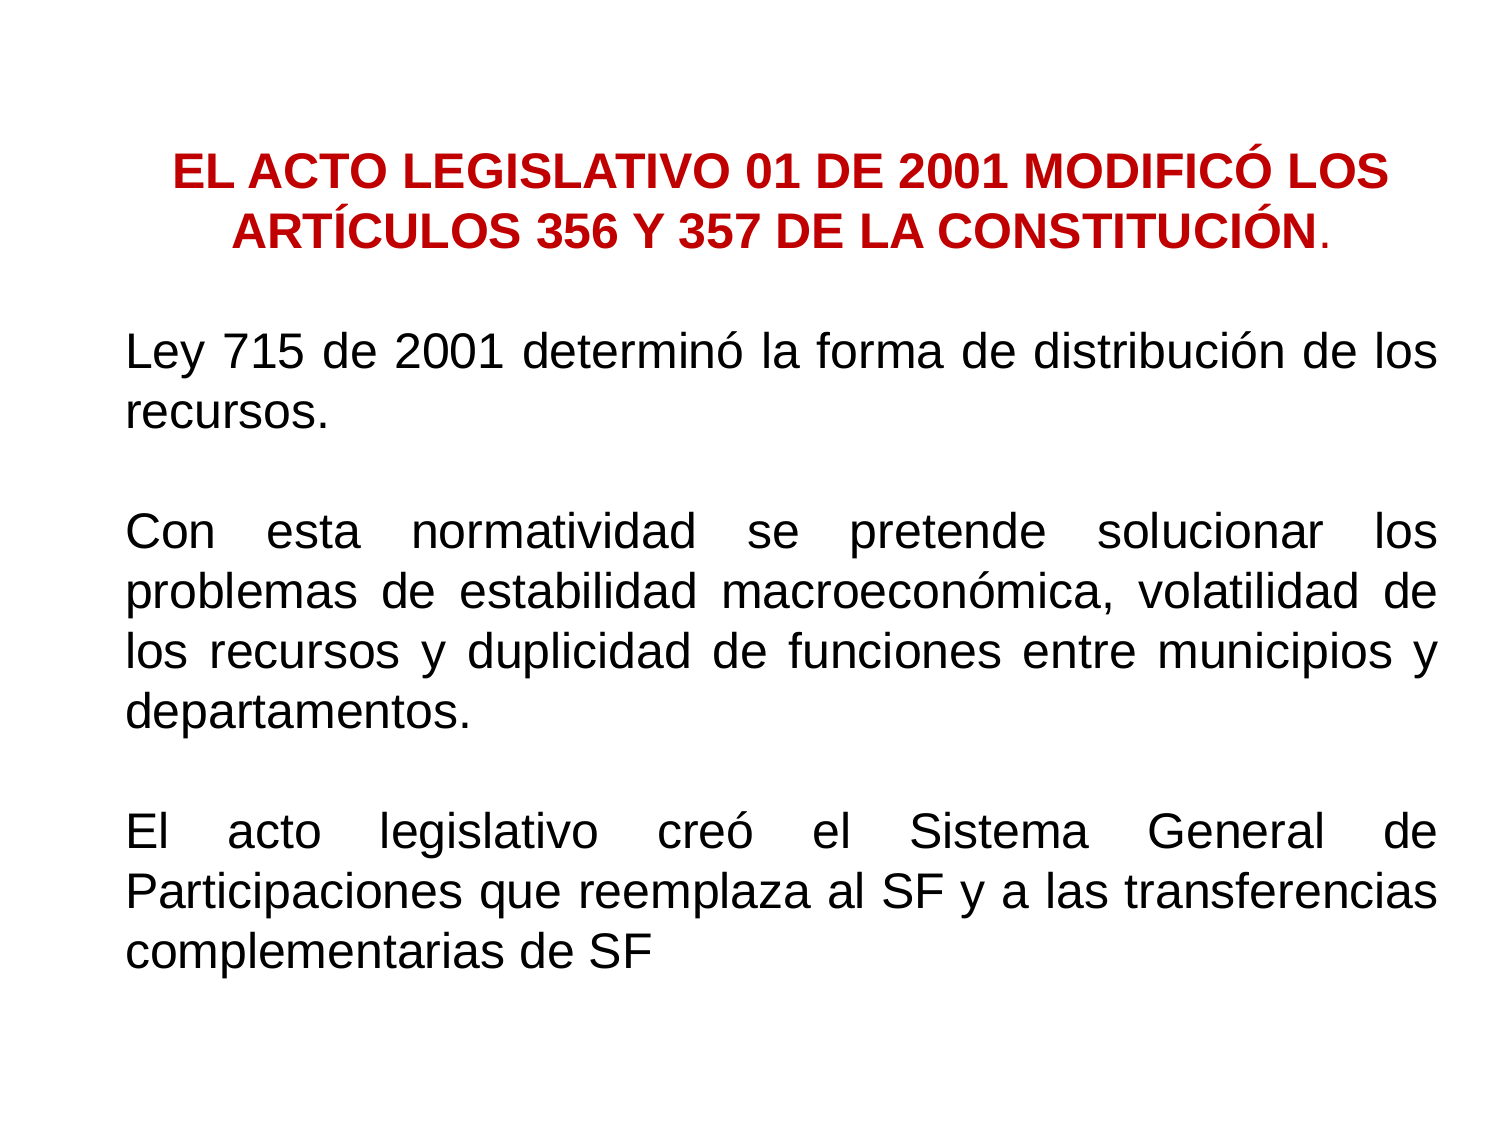

EL ACTO LEGISLATIVO 01 DE 2001 MODIFICÓ LOS ARTÍCULOS 356 Y 357 DE LA CONSTITUCIÓN.
Ley 715 de 2001 determinó la forma de distribución de los recursos.
Con esta normatividad se pretende solucionar los problemas de estabilidad macroeconómica, volatilidad de los recursos y duplicidad de funciones entre municipios y departamentos.
El acto legislativo creó el Sistema General de Participaciones que reemplaza al SF y a las transferencias complementarias de SF